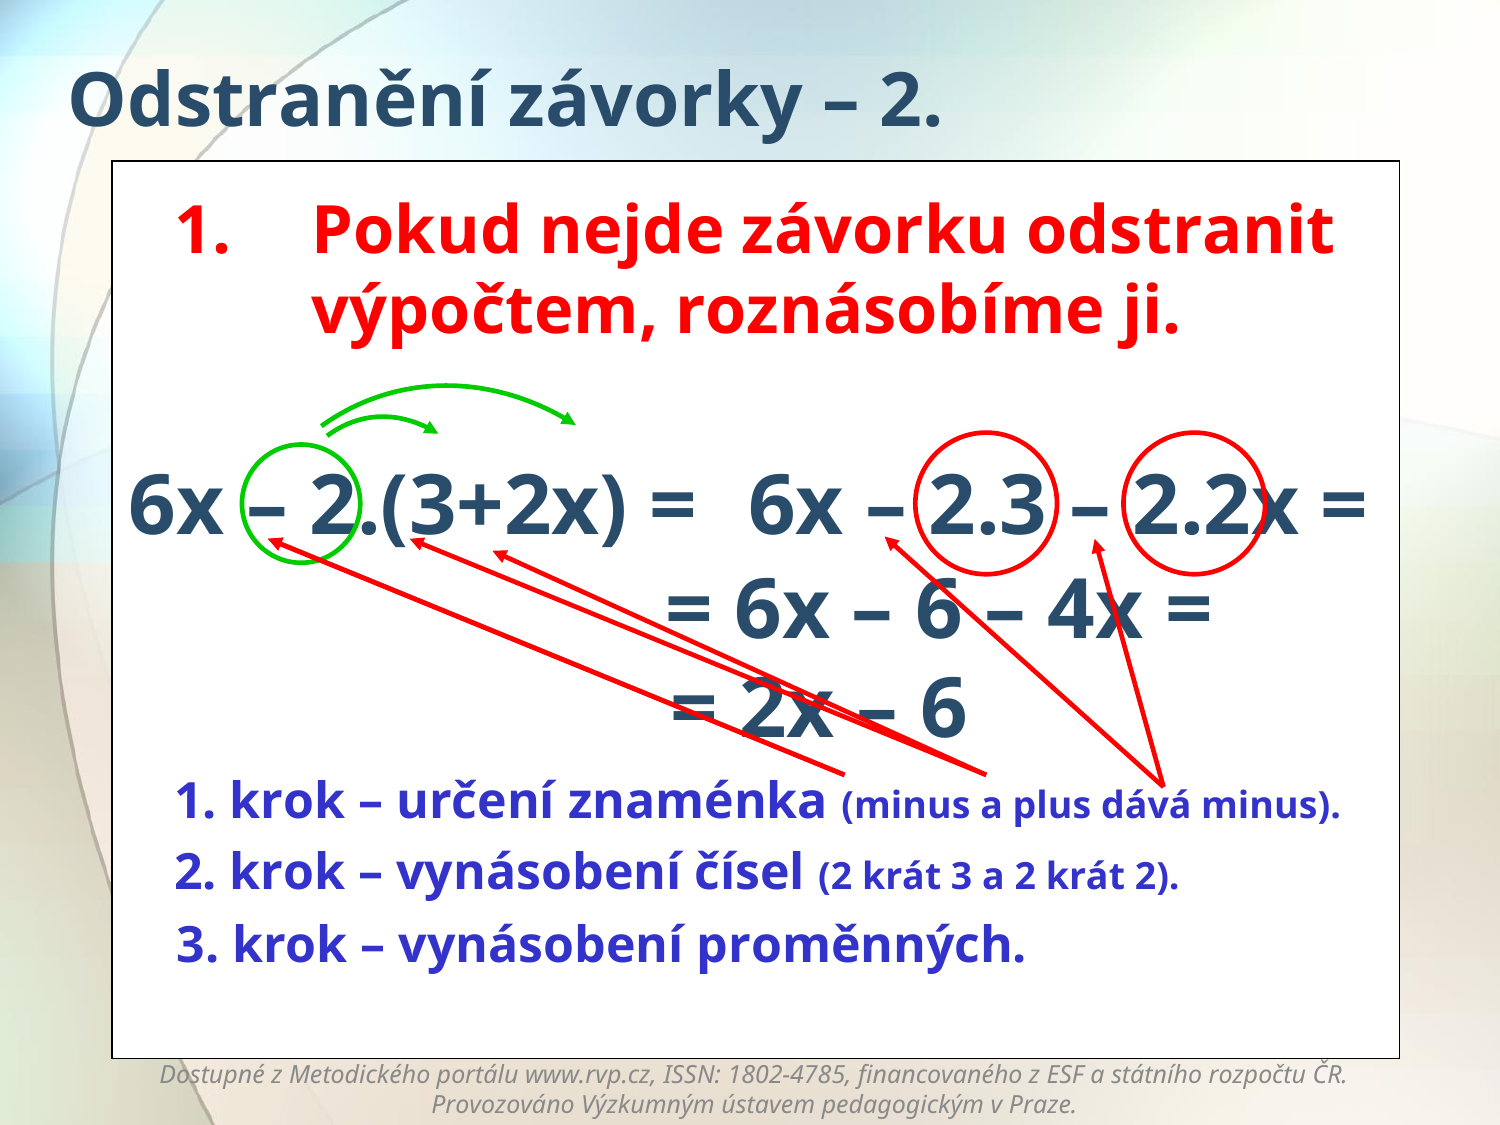

Odstranění závorky – 2.
Pokud nejde závorku odstranit výpočtem, roznásobíme ji.
6x – 2.(3+2x) =
6x – 2.3 – 2.2x =
= 6x – 6 – 4x =
= 2x – 6
1. krok – určení znaménka (minus a plus dává minus).
2. krok – vynásobení čísel (2 krát 3 a 2 krát 2).
3. krok – vynásobení proměnných.